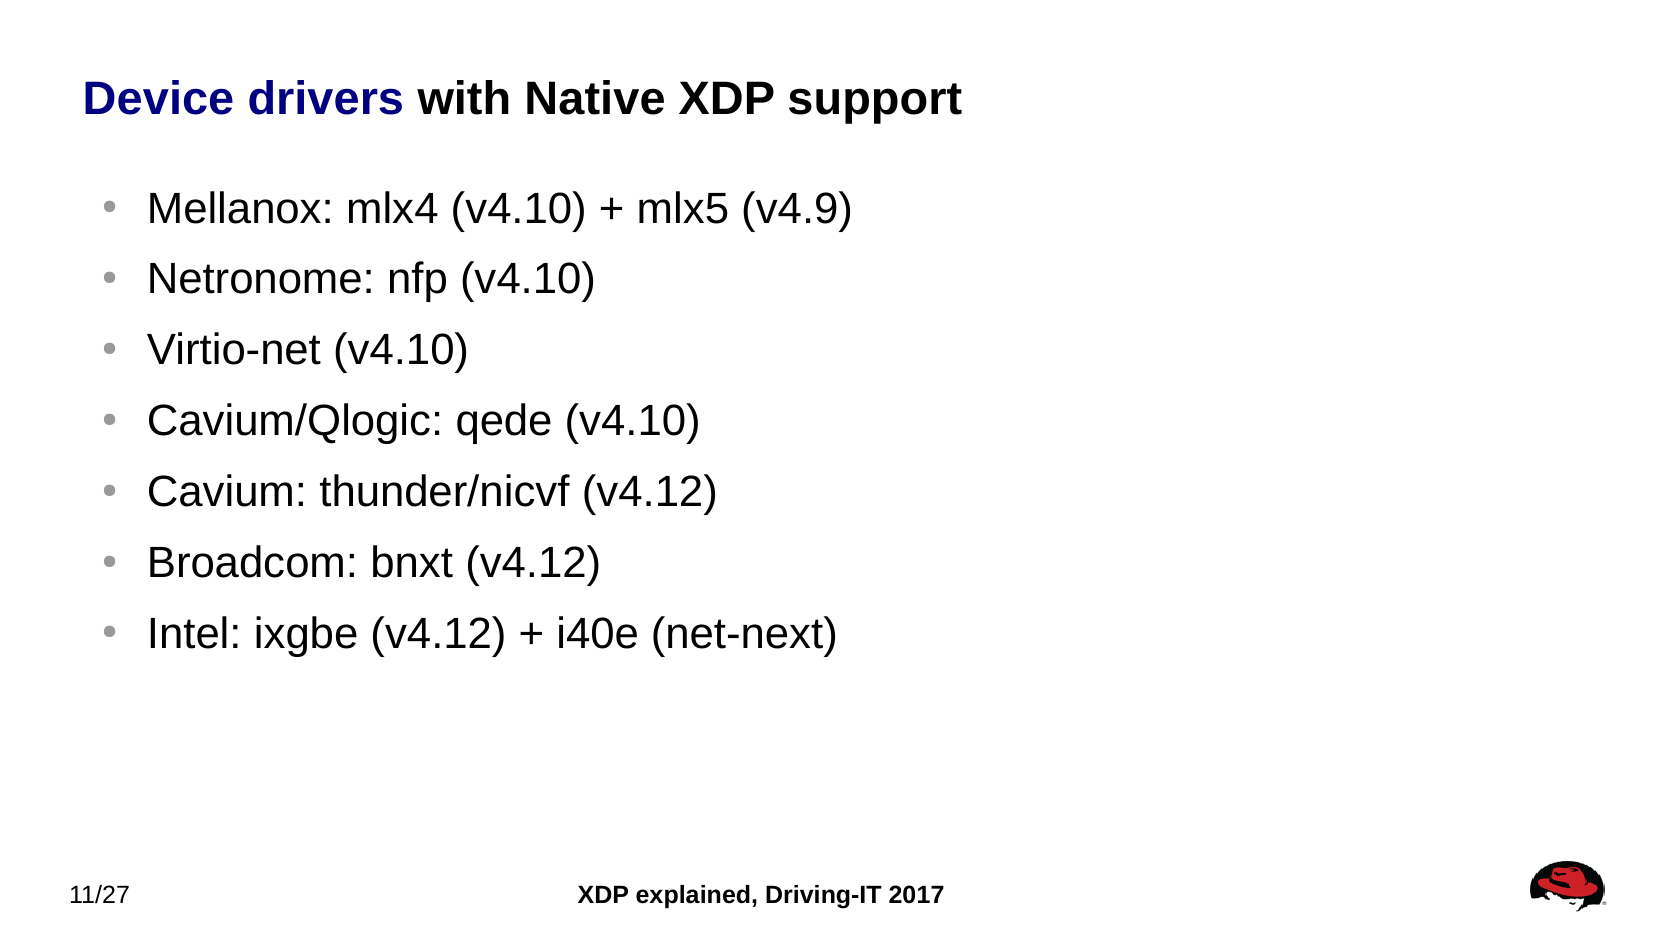

# Device drivers with Native XDP support
Mellanox: mlx4 (v4.10) + mlx5 (v4.9)
Netronome: nfp (v4.10)
Virtio-net (v4.10)
Cavium/Qlogic: qede (v4.10)
Cavium: thunder/nicvf (v4.12)
Broadcom: bnxt (v4.12)
Intel: ixgbe (v4.12) + i40e (net-next)